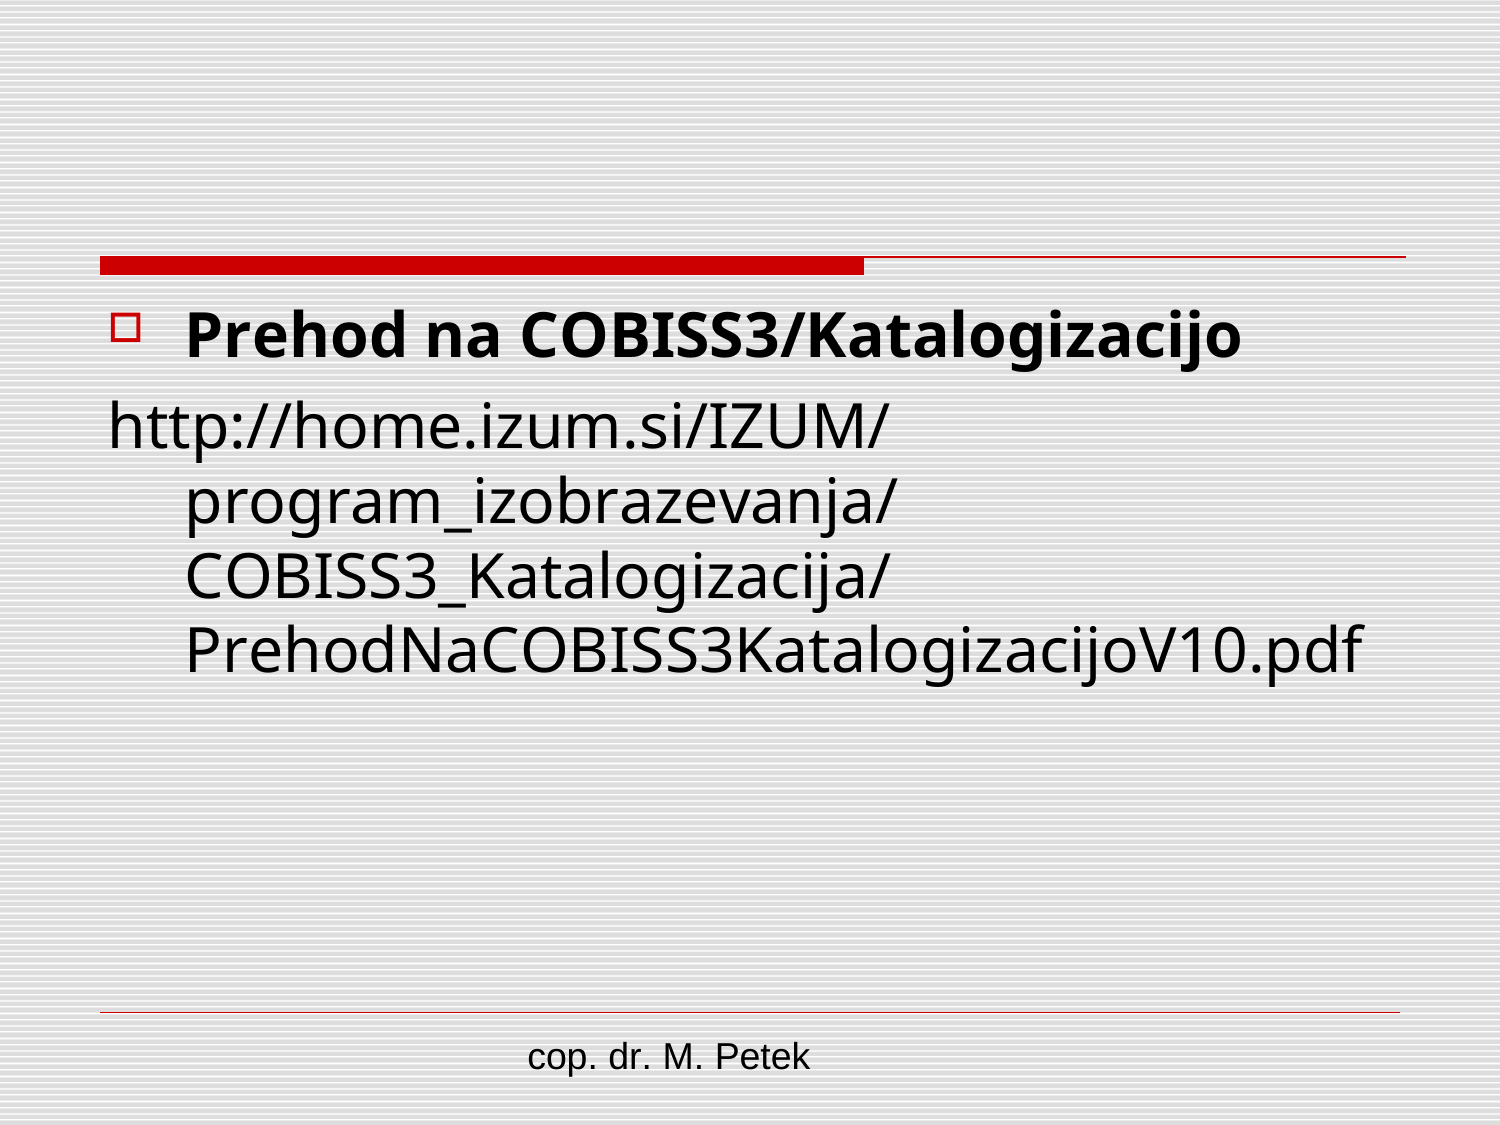

#
Prehod na COBISS3/Katalogizacijo
http://home.izum.si/IZUM/program_izobrazevanja/COBISS3_Katalogizacija/PrehodNaCOBISS3KatalogizacijoV10.pdf
cop. dr. M. Petek